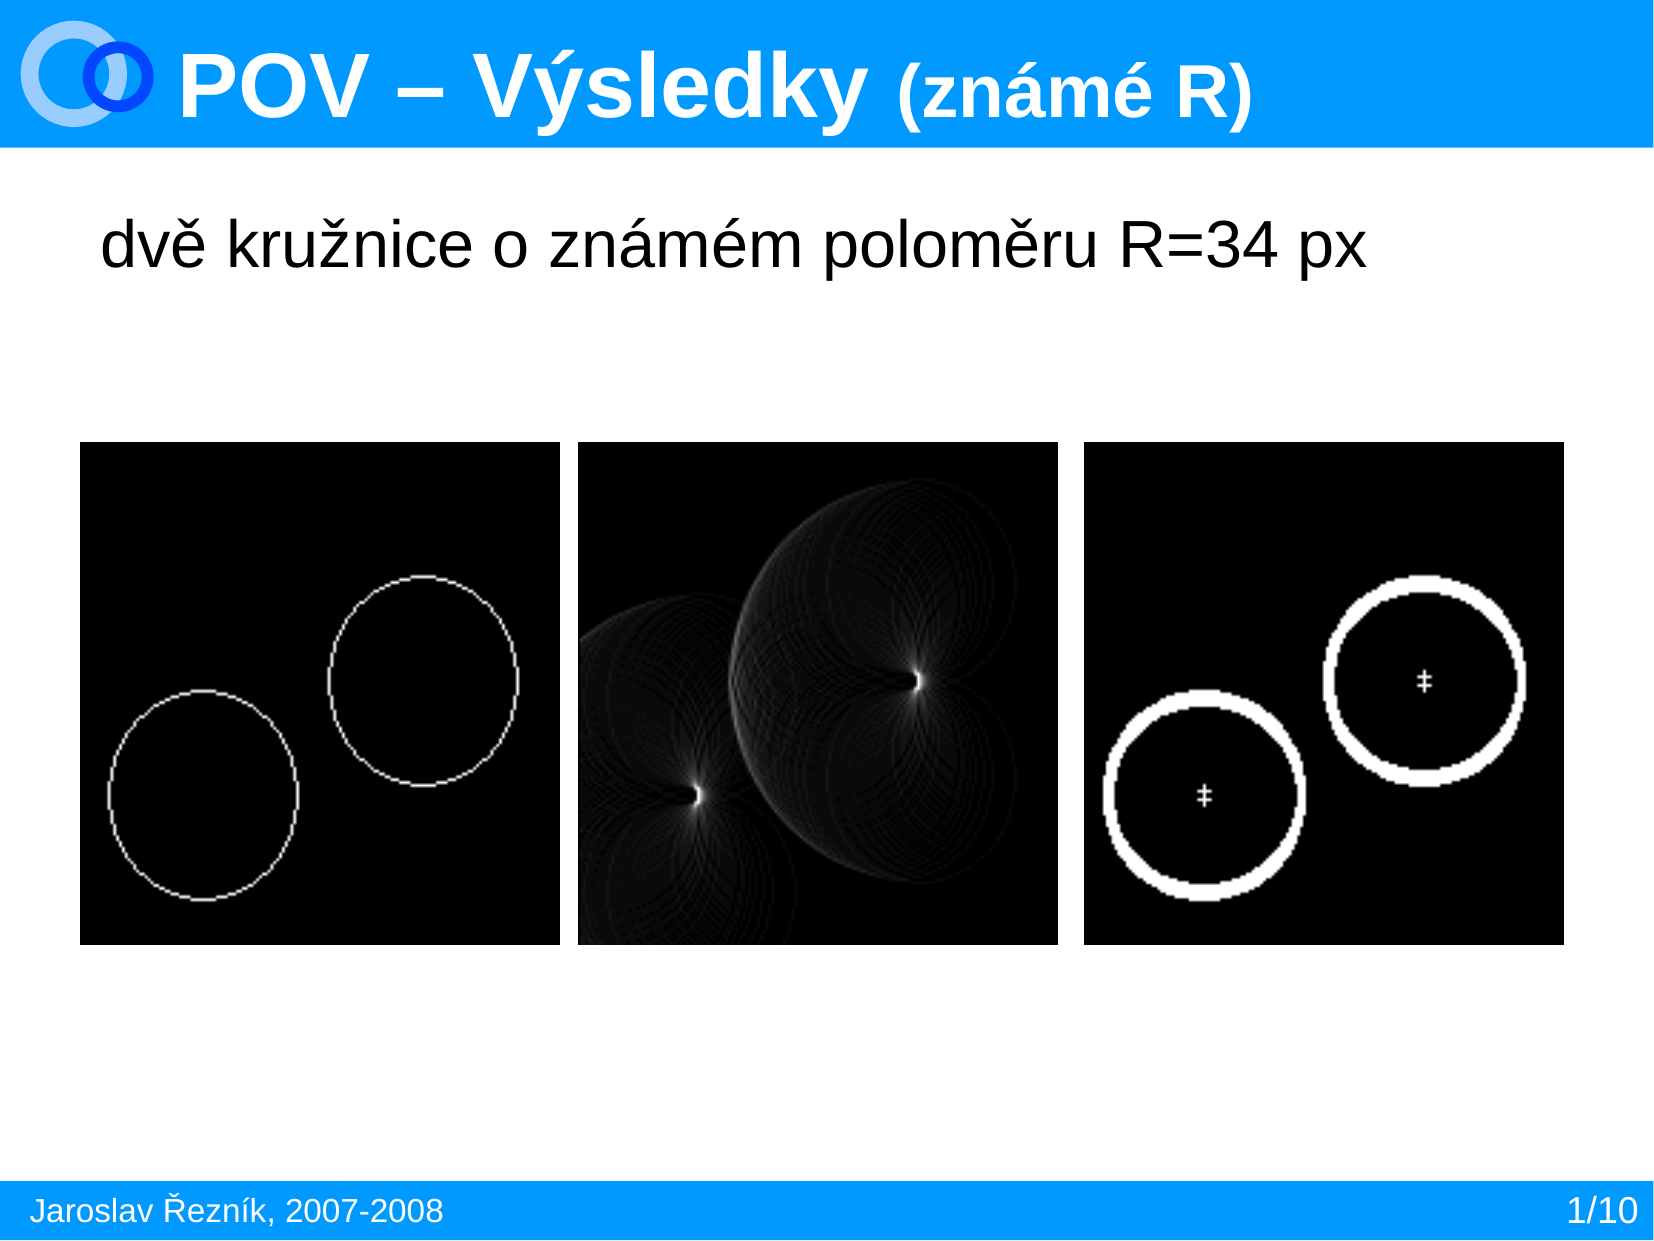

# POV – Výsledky (známé R)
dvě kružnice o známém poloměru R=34 px
1/10
Jaroslav Řezník, 2007-2008